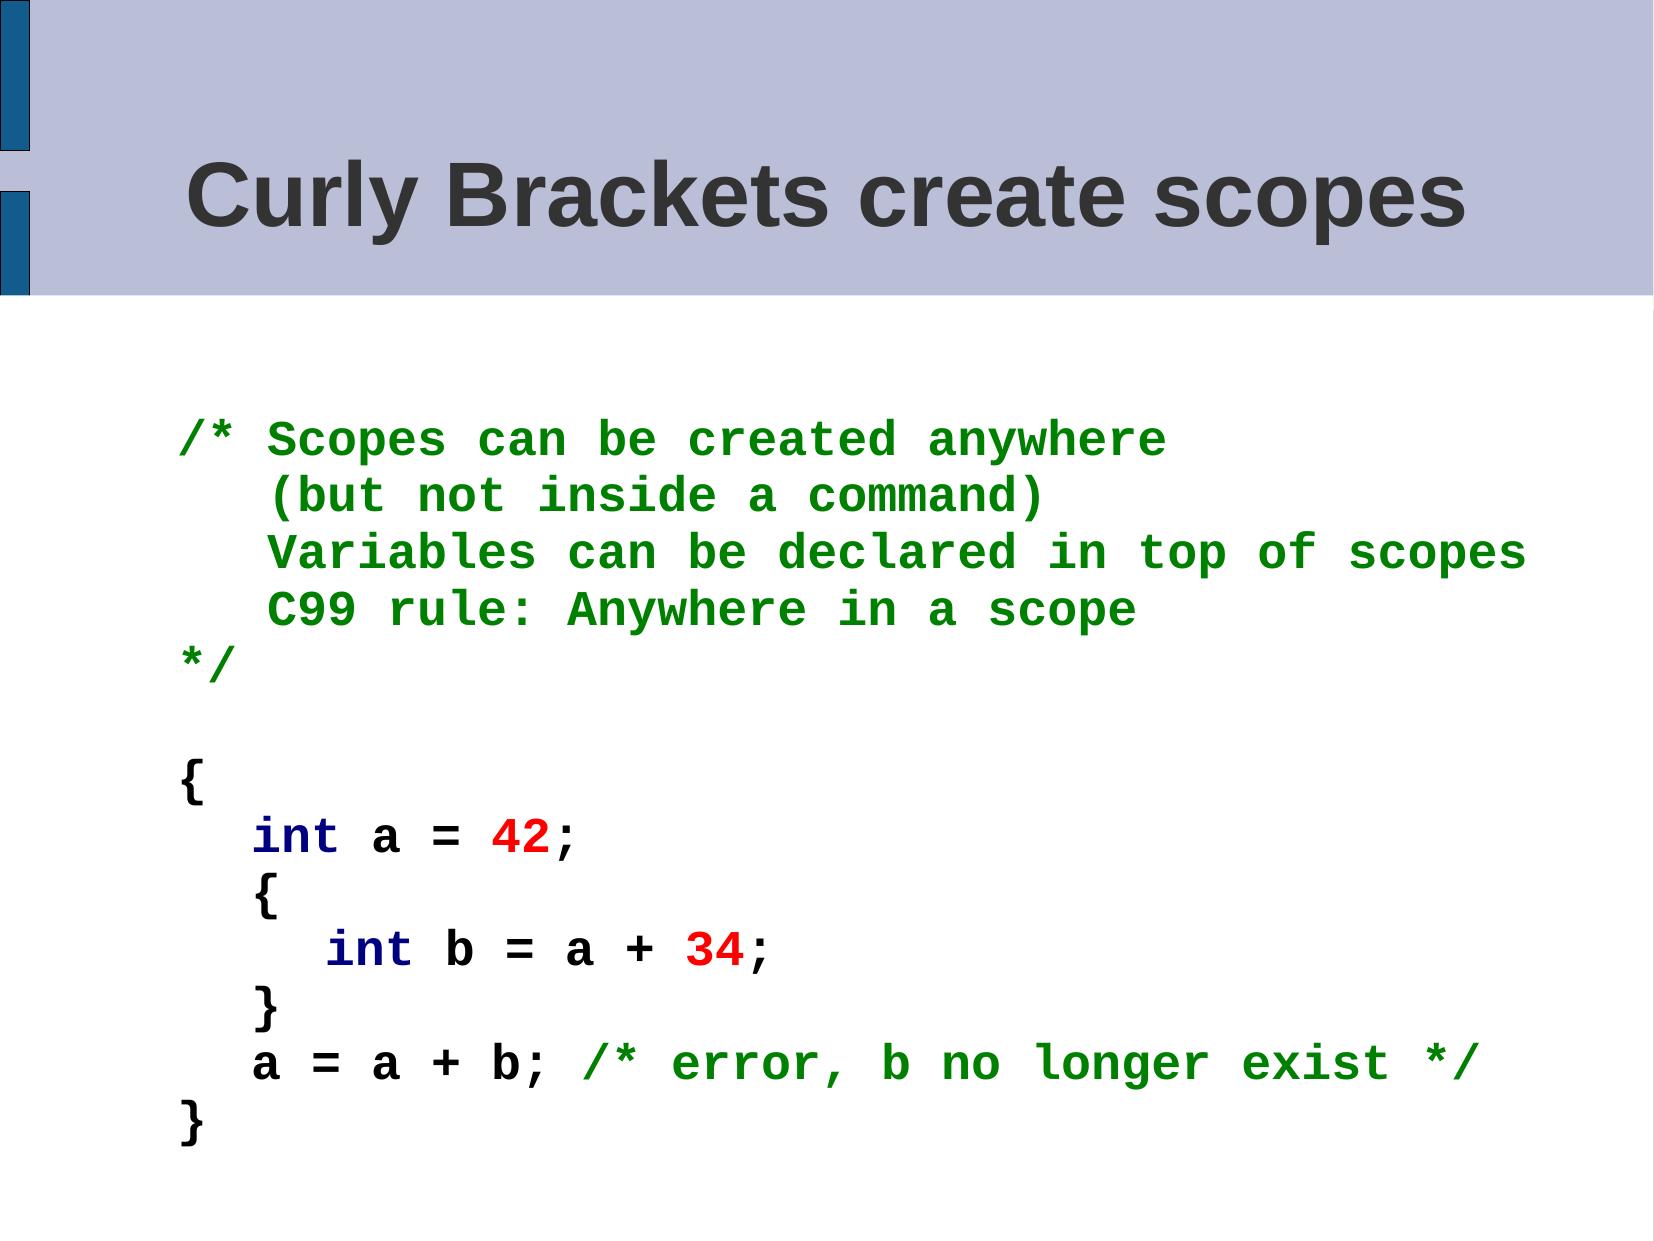

# Curly Brackets create scopes
/* Scopes can be created anywhere
 (but not inside a command)
 Variables can be declared in top of scopes
 C99 rule: Anywhere in a scope
*/
{
	int a = 42;
	{
		int b = a + 34;
	}
	a = a + b; /* error, b no longer exist */
}